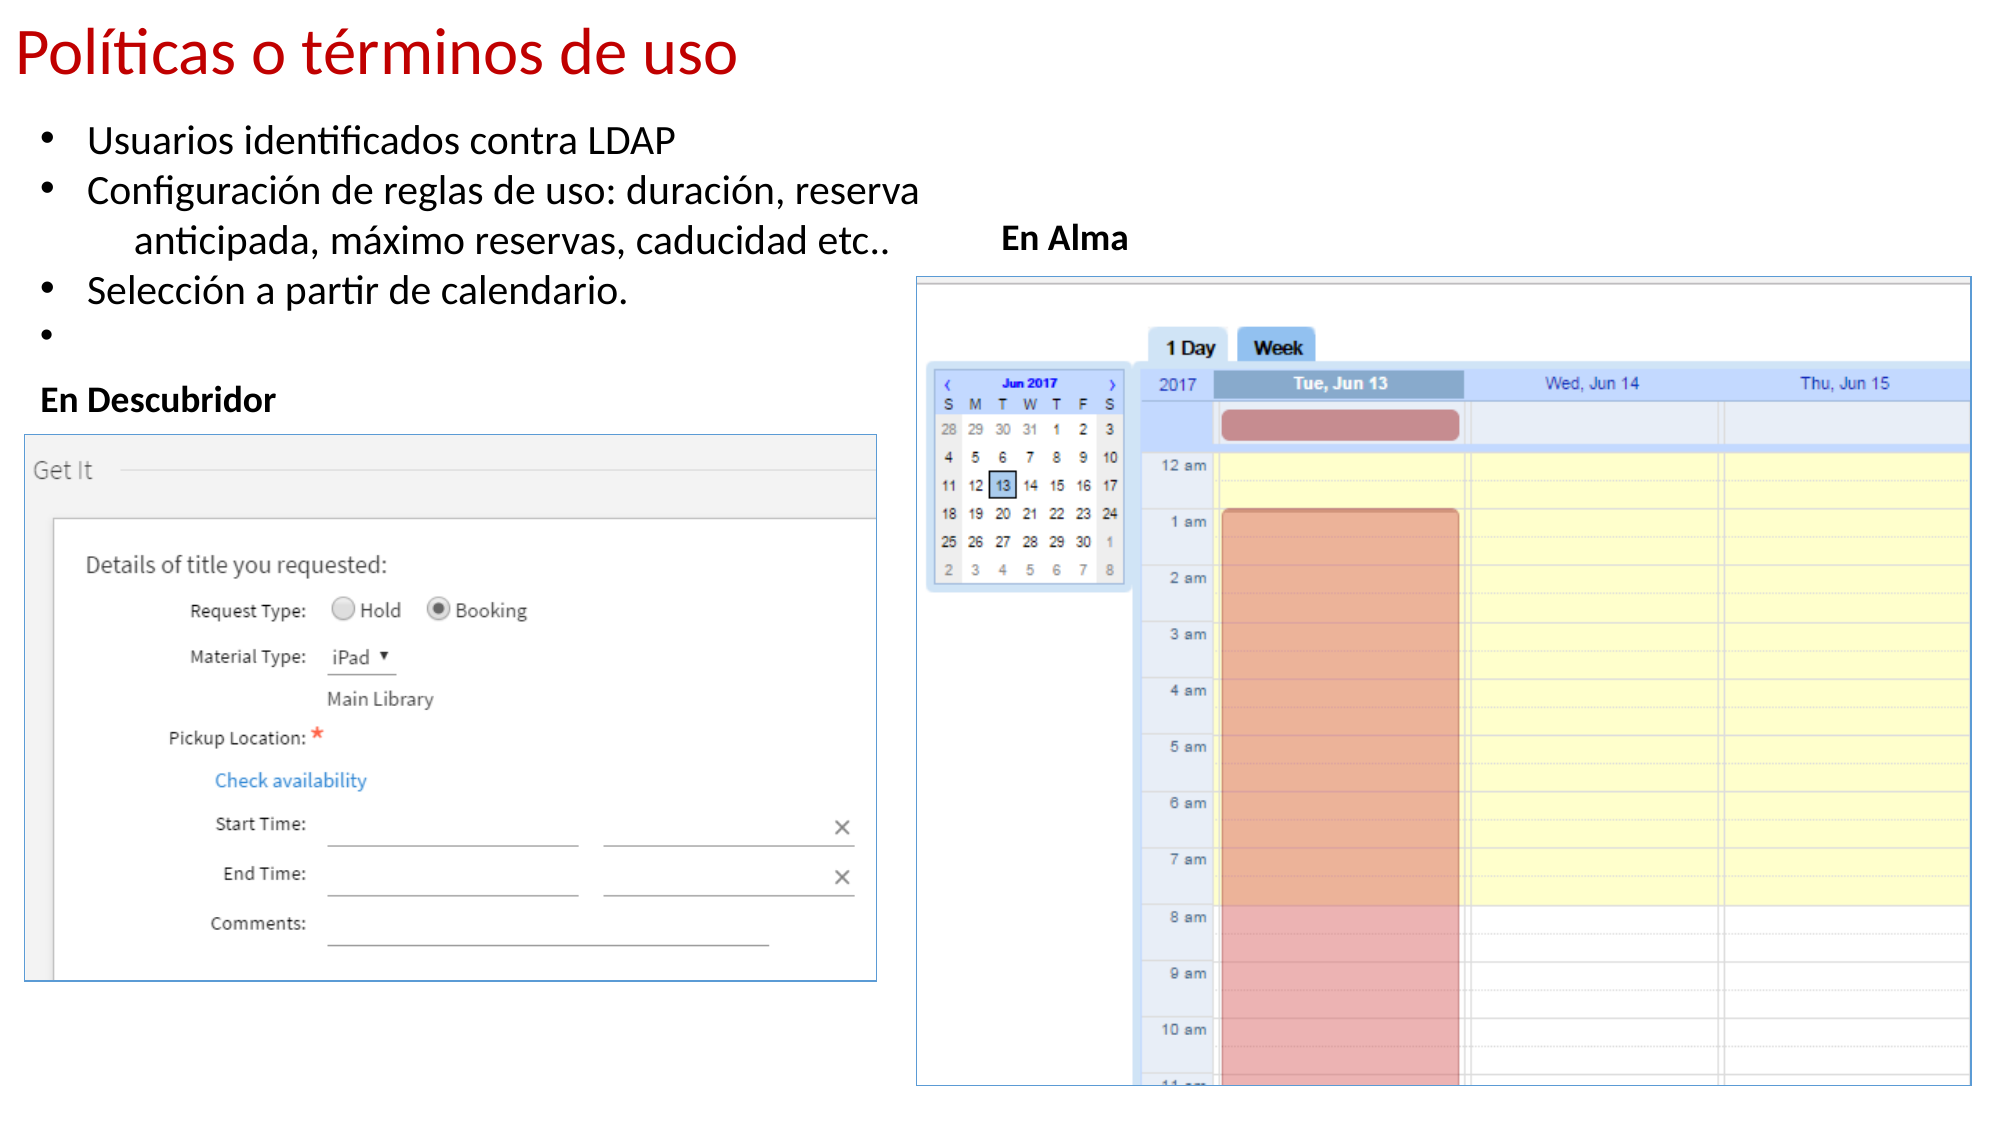

# Políticas o términos de uso
Usuarios identificados contra LDAP
Configuración de reglas de uso: duración, reserva anticipada, máximo reservas, caducidad etc..
Selección a partir de calendario.
En Alma
En Descubridor